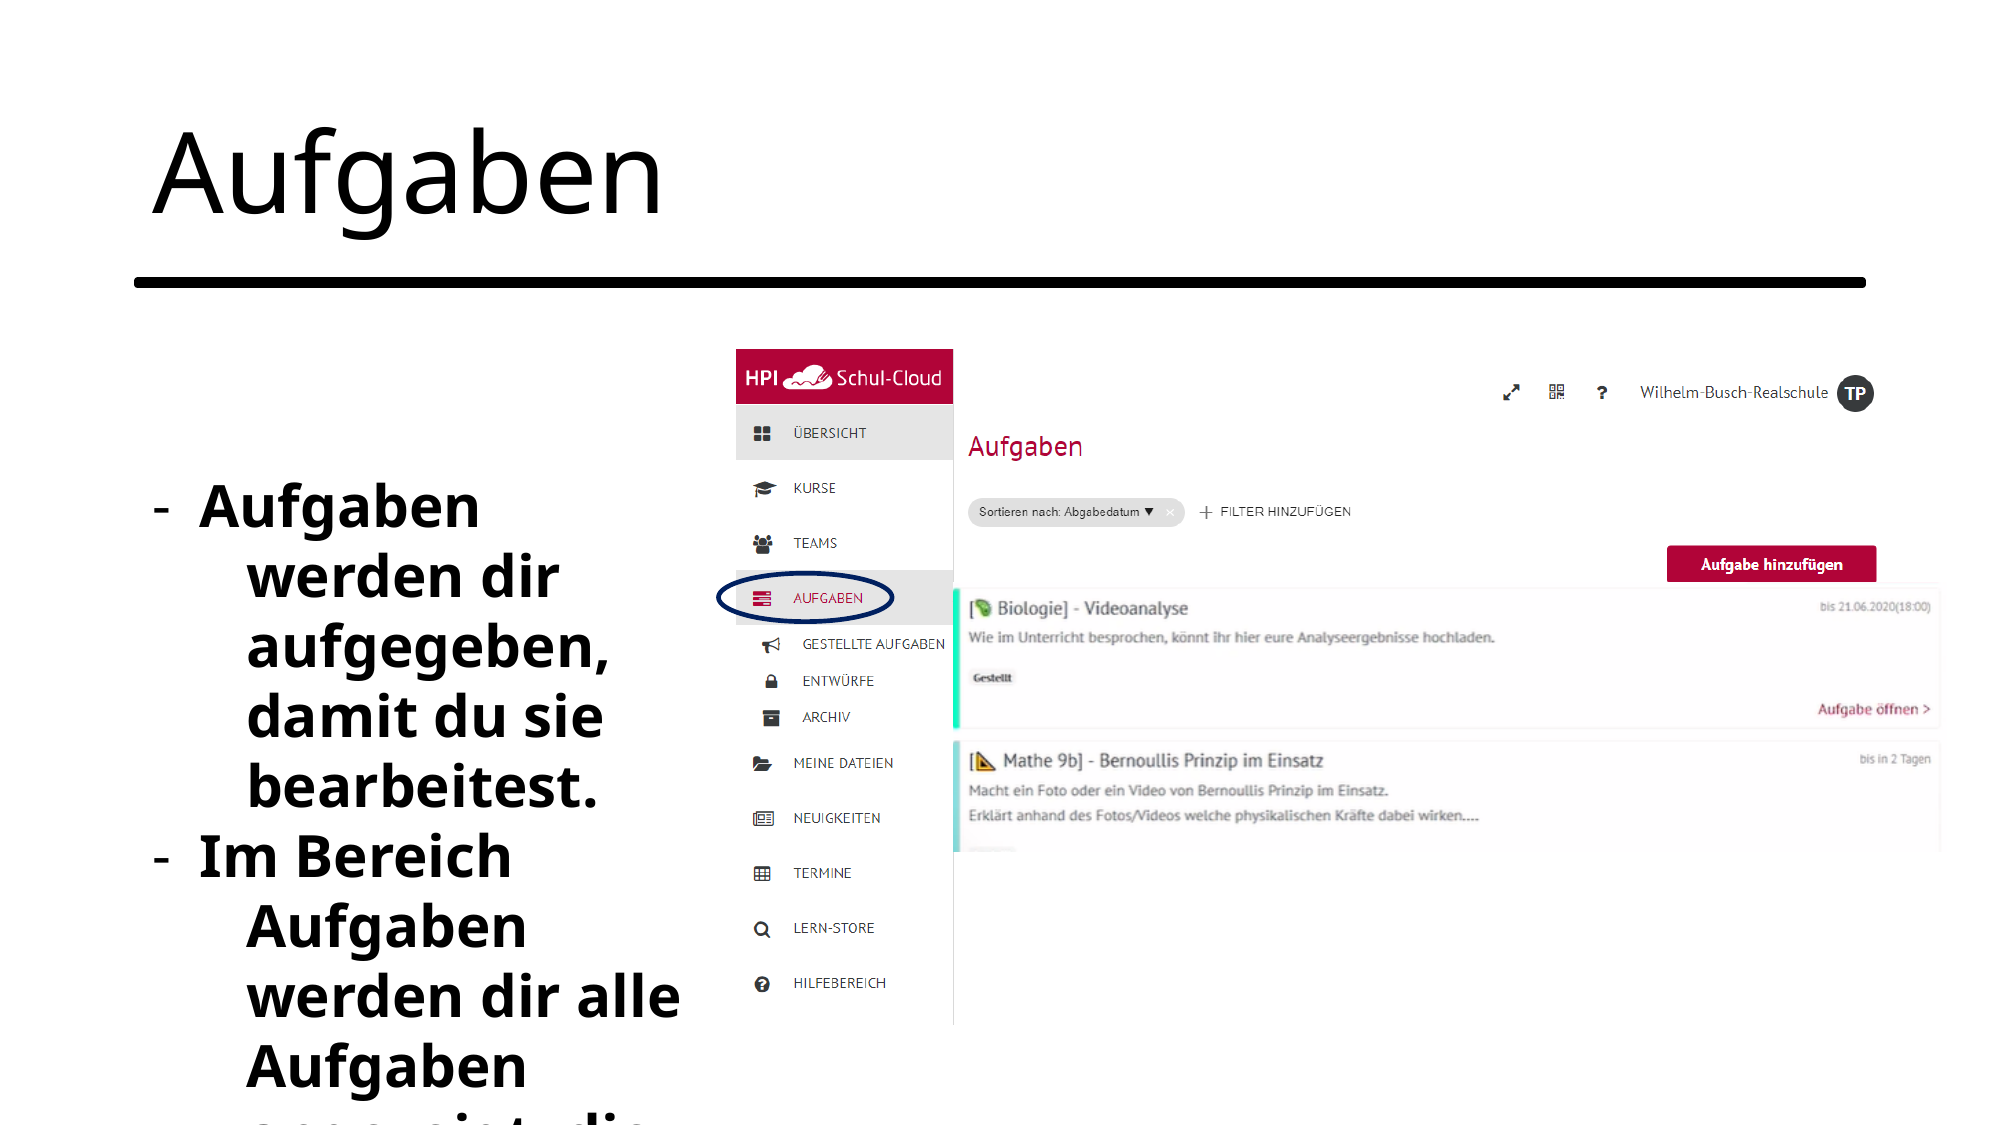

# Aufgaben
Aufgaben werden dir aufgegeben, damit du sie bearbeitest.
Im Bereich Aufgaben werden dir alle Aufgaben angezeigt, die du erledigen musst.
Hier siehst du auch, wann du die Aufgaben abgeben musst.